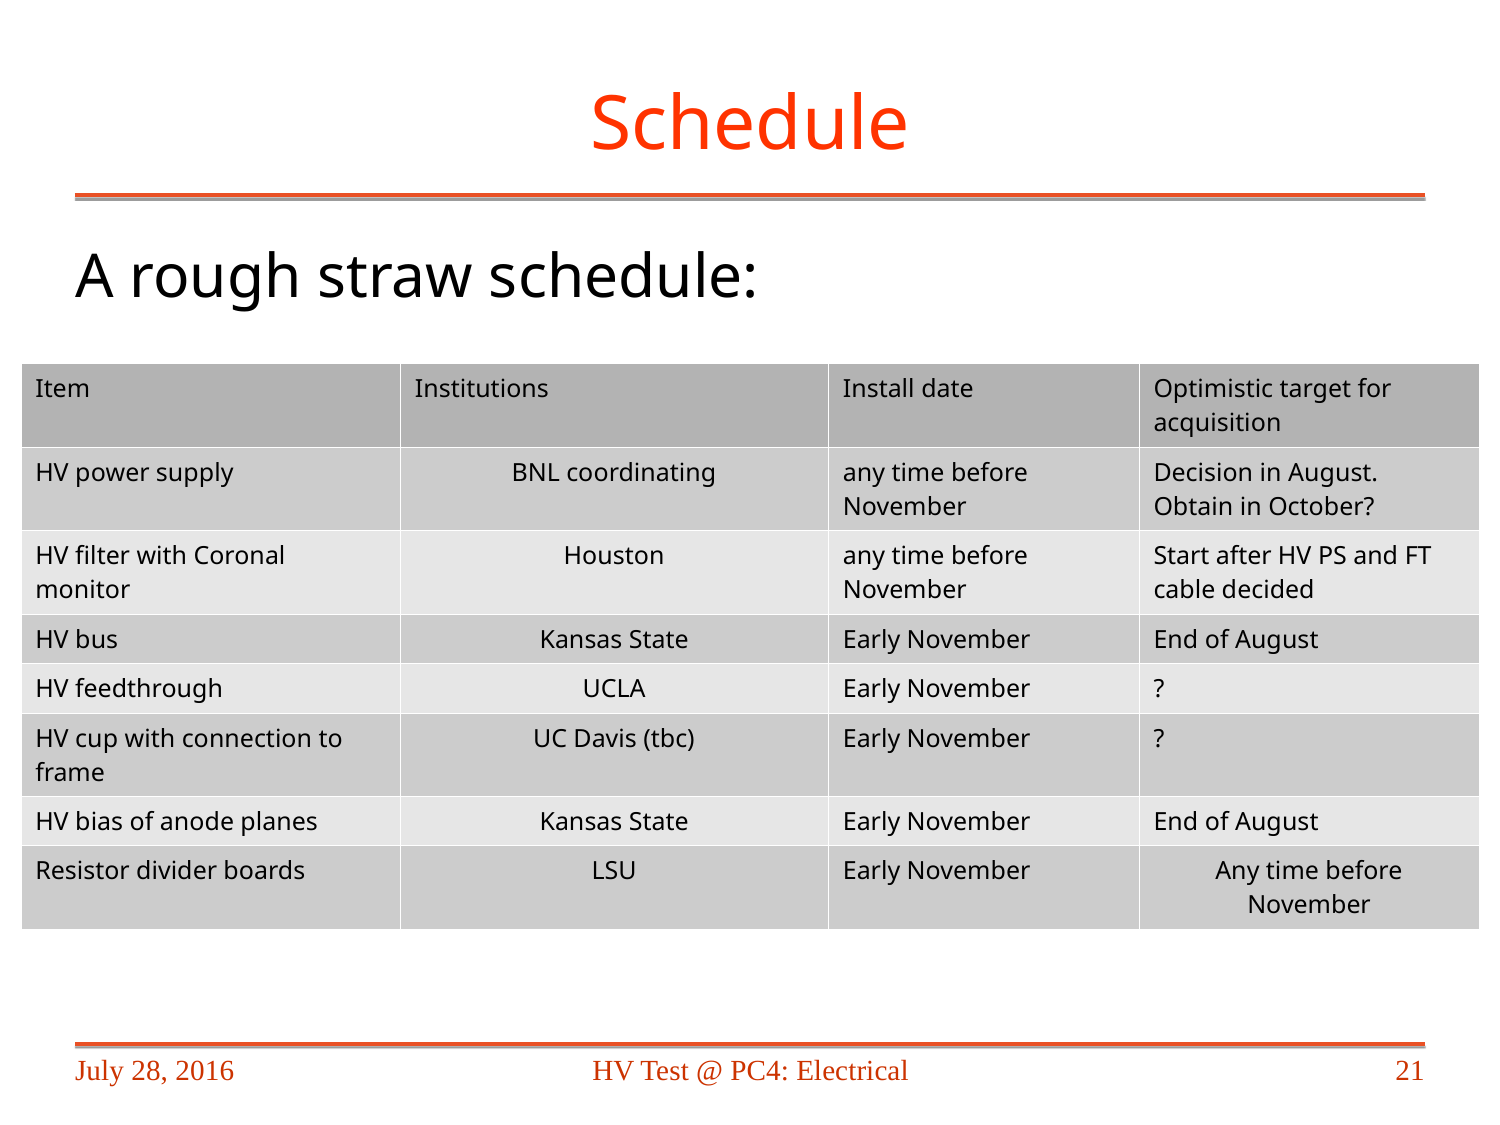

# Schedule
A rough straw schedule:
| Item | Institutions | Install date | Optimistic target for acquisition |
| --- | --- | --- | --- |
| HV power supply | BNL coordinating | any time before November | Decision in August. Obtain in October? |
| HV filter with Coronal monitor | Houston | any time before November | Start after HV PS and FT cable decided |
| HV bus | Kansas State | Early November | End of August |
| HV feedthrough | UCLA | Early November | ? |
| HV cup with connection to frame | UC Davis (tbc) | Early November | ? |
| HV bias of anode planes | Kansas State | Early November | End of August |
| Resistor divider boards | LSU | Early November | Any time before November |
July 28, 2016
HV Test @ PC4: Electrical
21